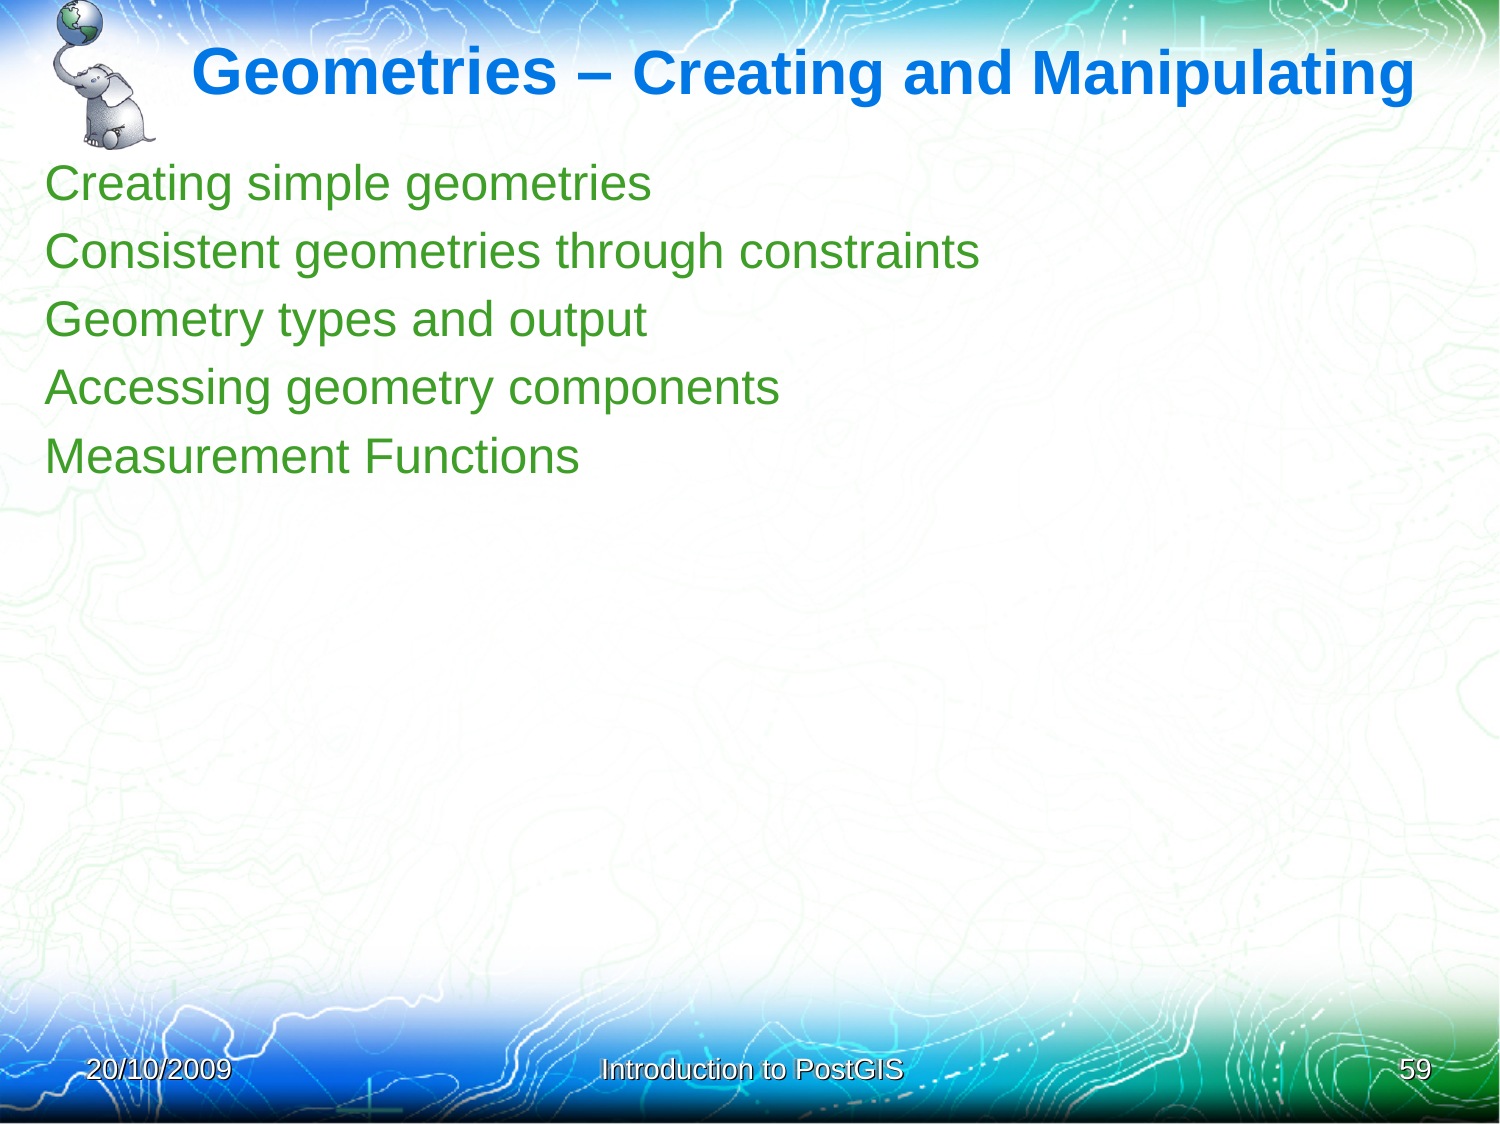

# Geometries – Creating and Manipulating
Creating simple geometries
Consistent geometries through constraints
Geometry types and output
Accessing geometry components
Measurement Functions
20/10/2009
Introduction to PostGIS
59